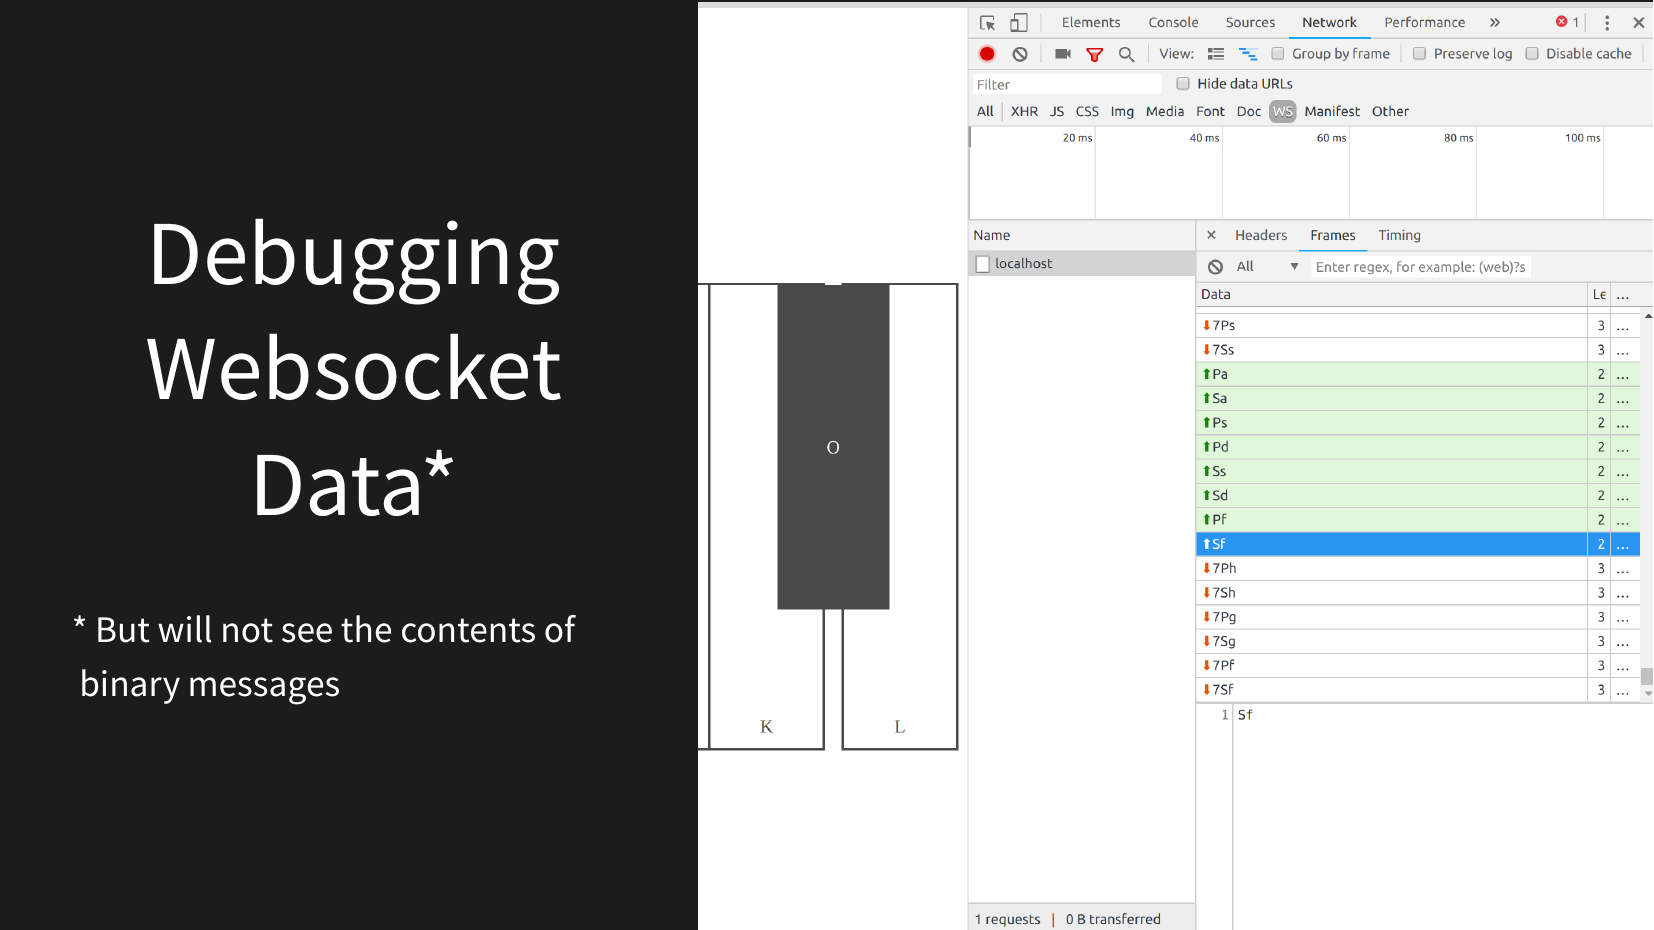

# Debugging Websocket Data*
* But will not see the contents of
 binary messages